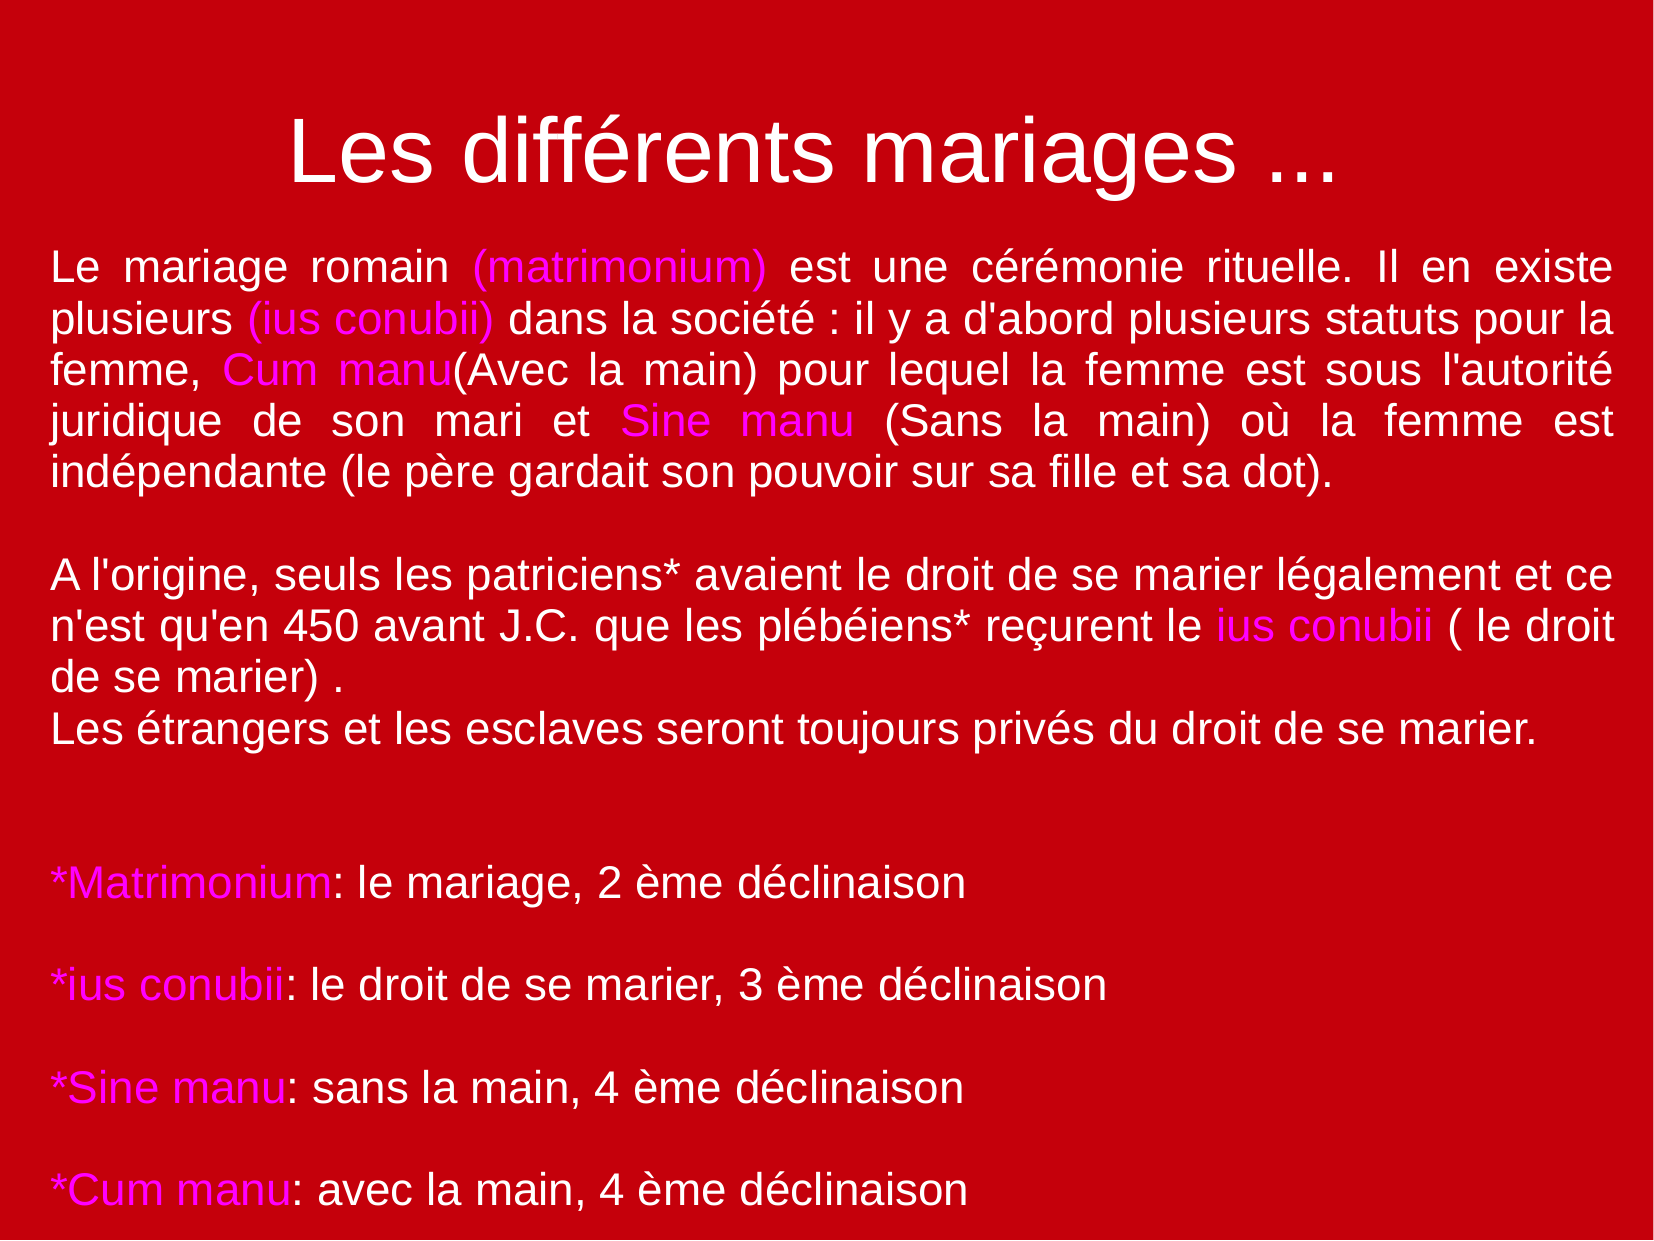

# Les différents mariages ...
Le mariage romain (matrimonium) est une cérémonie rituelle. Il en existe plusieurs (ius conubii) dans la société : il y a d'abord plusieurs statuts pour la femme, Cum manu(Avec la main) pour lequel la femme est sous l'autorité juridique de son mari et Sine manu (Sans la main) où la femme est indépendante (le père gardait son pouvoir sur sa fille et sa dot).
A l'origine, seuls les patriciens* avaient le droit de se marier légalement et ce n'est qu'en 450 avant J.C. que les plébéiens* reçurent le ius conubii ( le droit de se marier) .
Les étrangers et les esclaves seront toujours privés du droit de se marier.
*Matrimonium: le mariage, 2 ème déclinaison
*ius conubii: le droit de se marier, 3 ème déclinaison
*Sine manu: sans la main, 4 ème déclinaison
*Cum manu: avec la main, 4 ème déclinaison